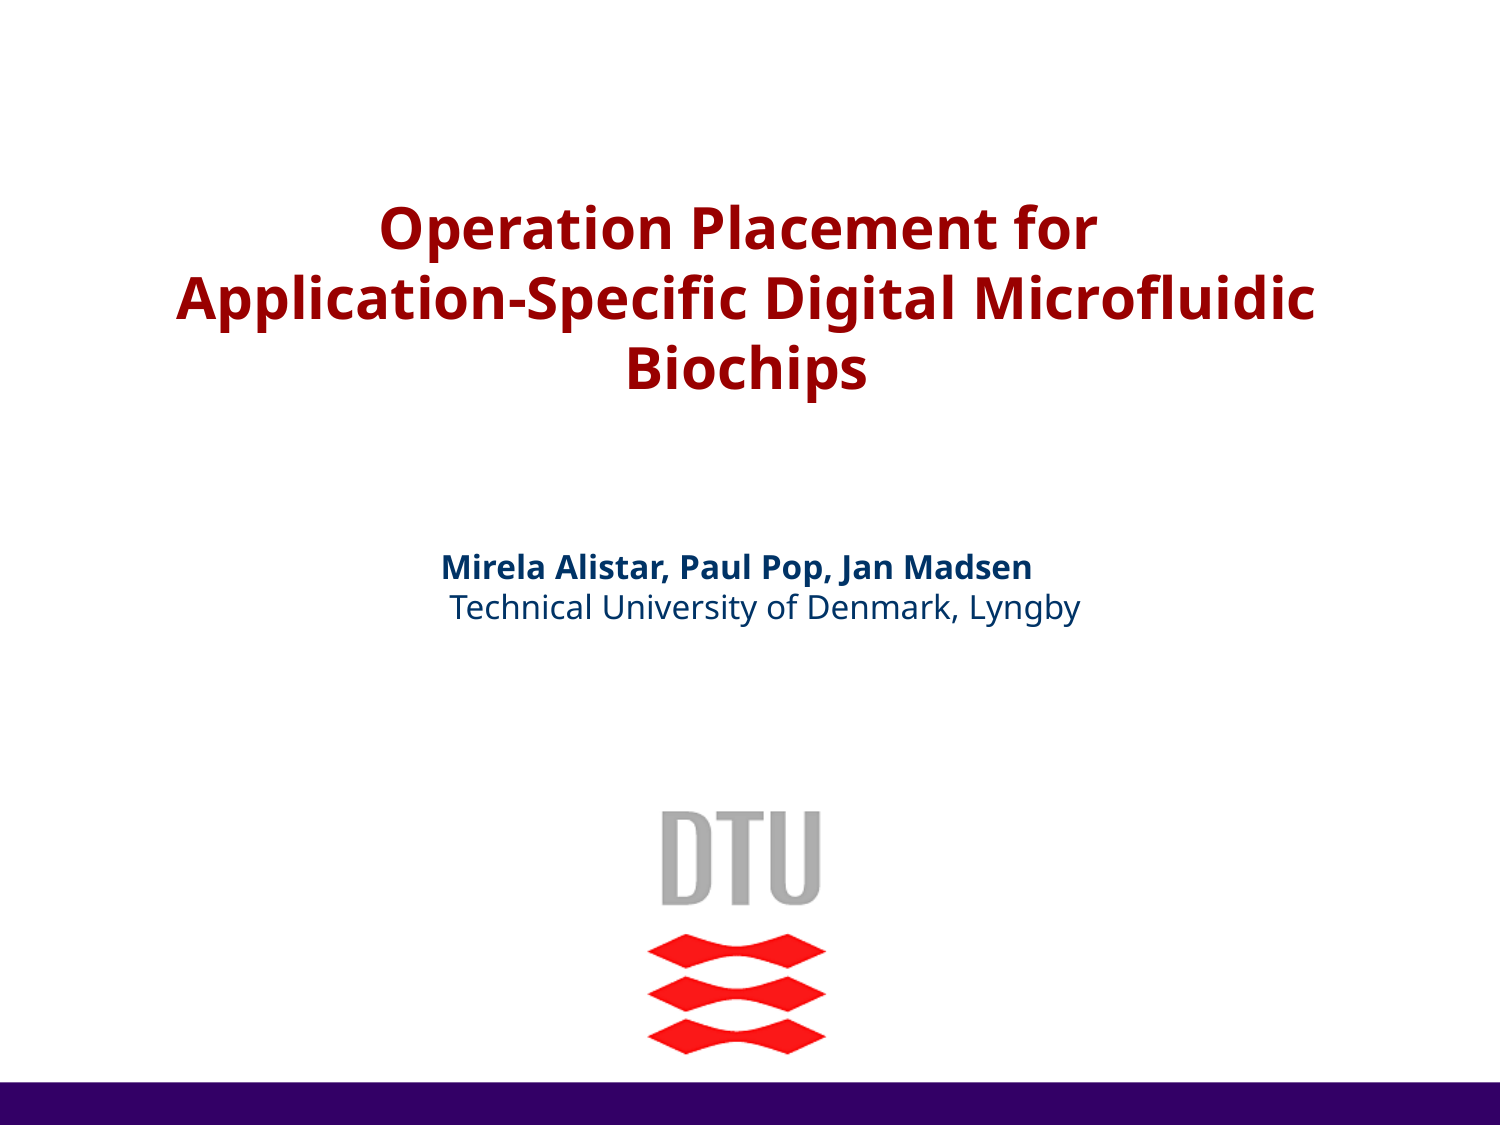

Operation Placement for
Application-Specific Digital Microfluidic Biochips
# Mirela Alistar, Paul Pop, Jan Madsen Technical University of Denmark, Lyngby